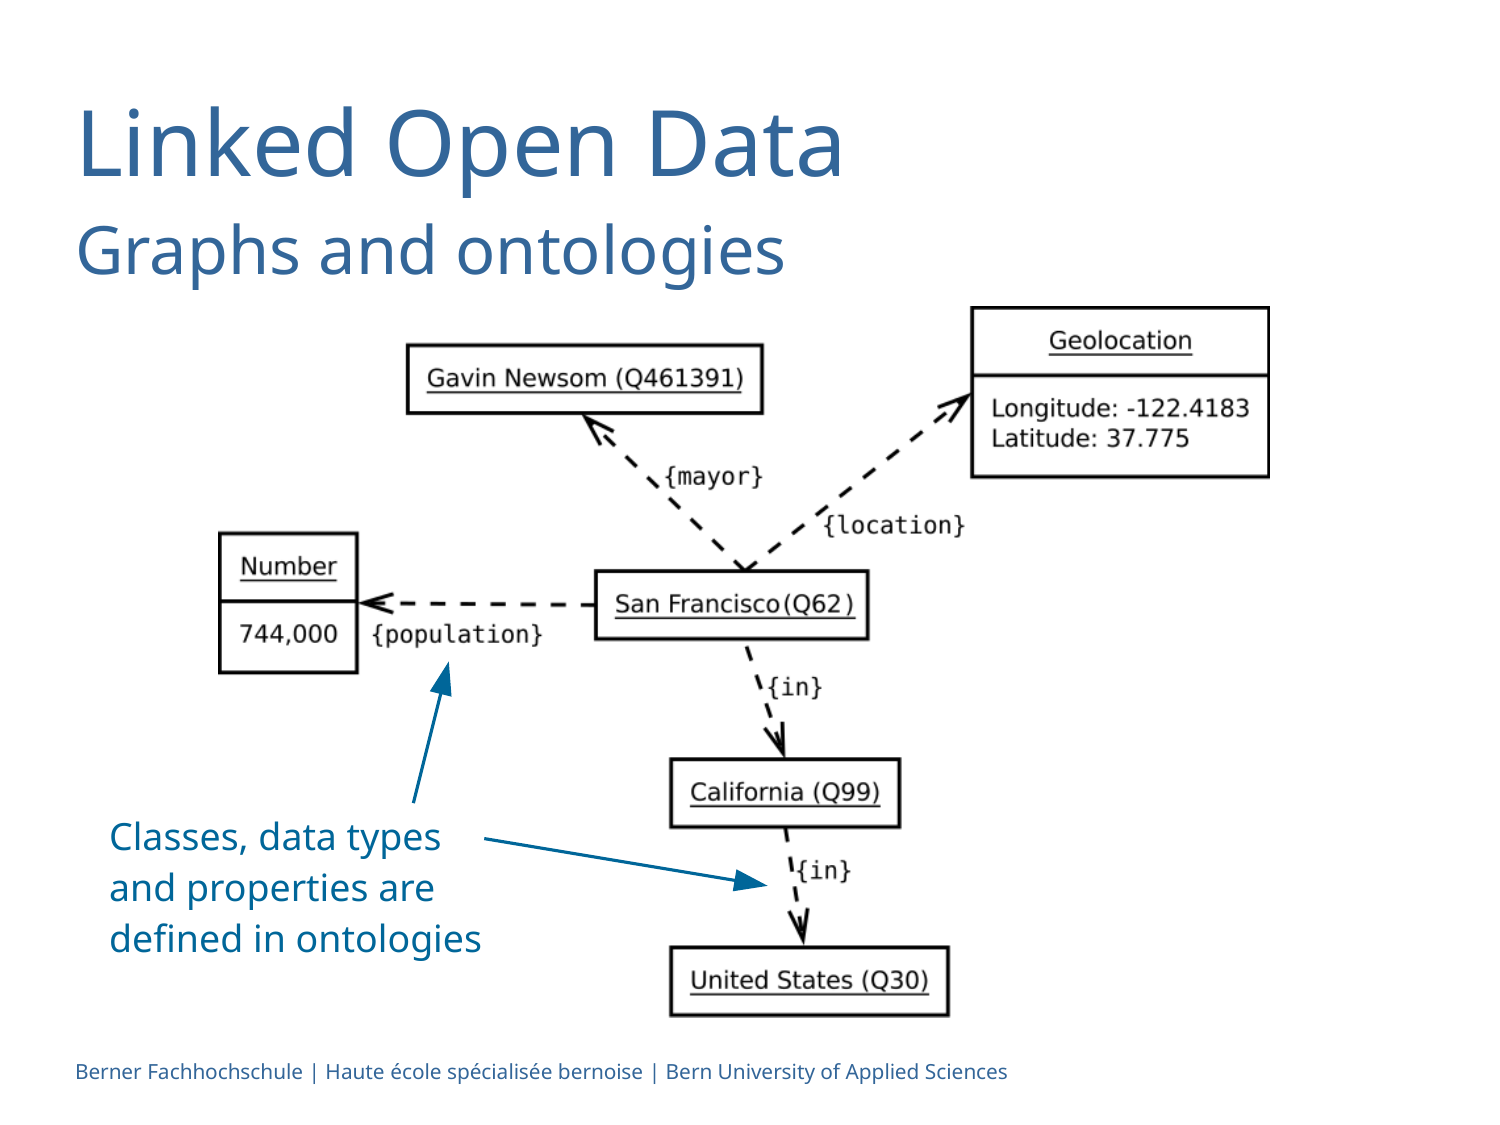

# Linked Open Data Graphs and ontologies
Classes, data types and properties are defined in ontologies